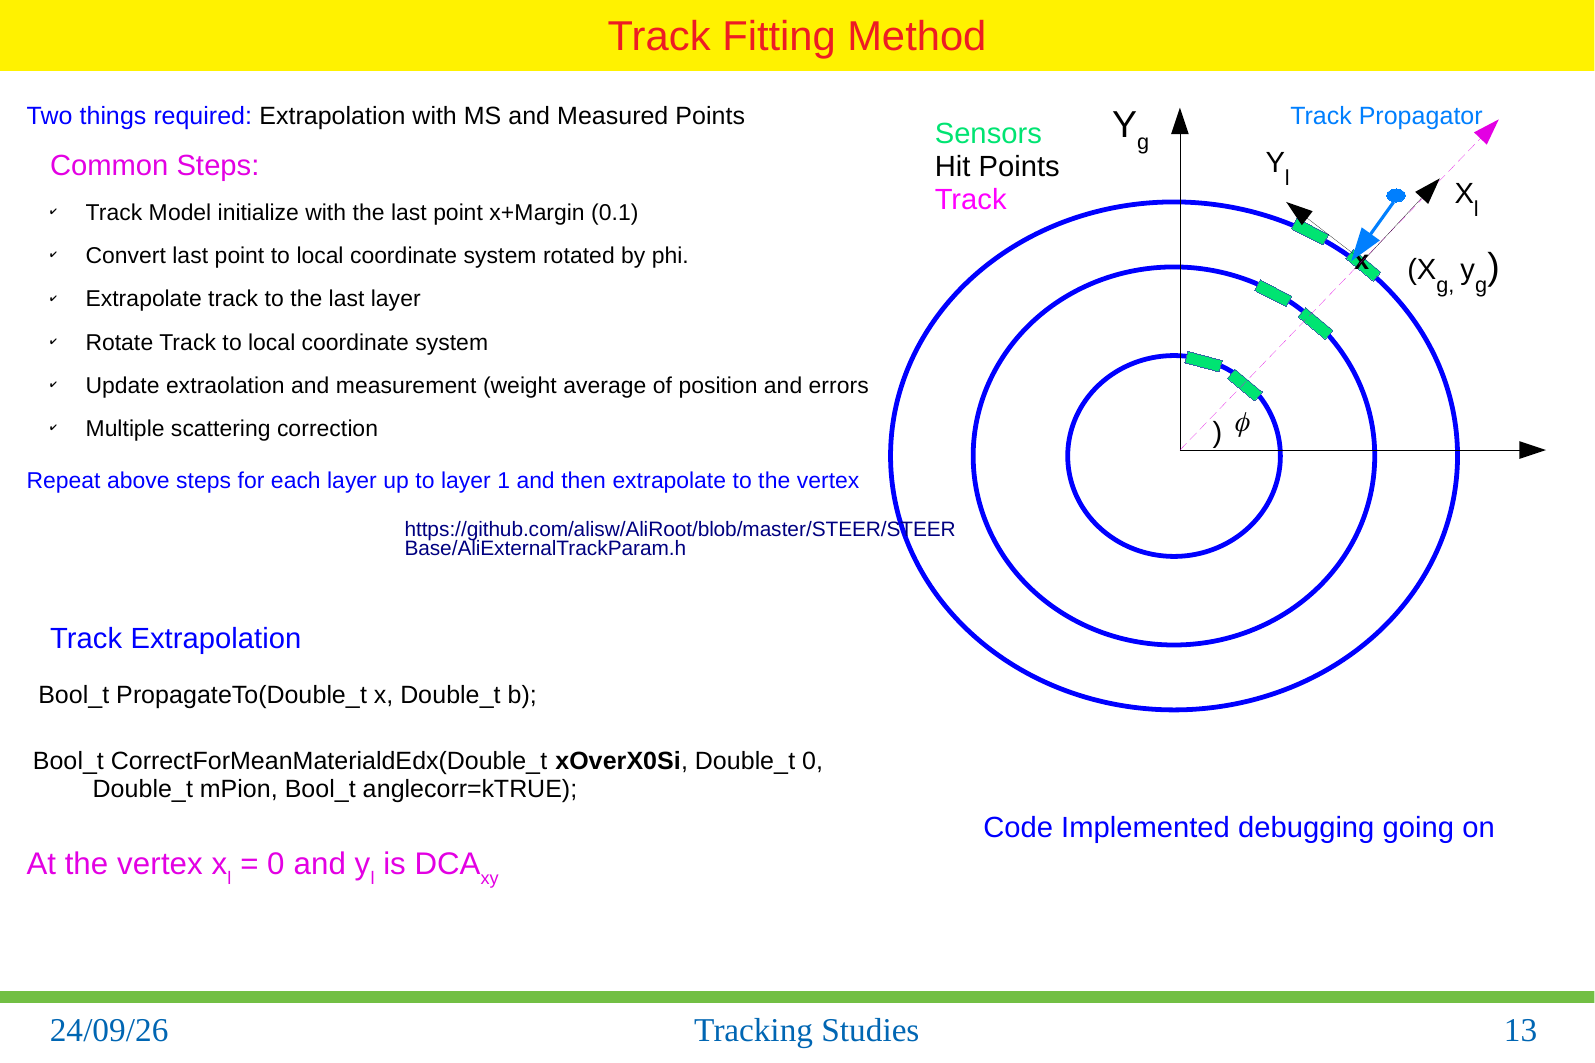

# Track Fitting Method
Two things required: Extrapolation with MS and Measured Points
Track Propagator
Yg
Sensors
Hit Points
Track
Yl
Common Steps:
Track Model initialize with the last point x+Margin (0.1)
Convert last point to local coordinate system rotated by phi.
Extrapolate track to the last layer
Rotate Track to local coordinate system
Update extraolation and measurement (weight average of position and errors
Multiple scattering correction
Xl
x
(Xg, yg)
)
Repeat above steps for each layer up to layer 1 and then extrapolate to the vertex
https://github.com/alisw/AliRoot/blob/master/STEER/STEERBase/AliExternalTrackParam.h
Track Extrapolation
Bool_t PropagateTo(Double_t x, Double_t b);
 Bool_t CorrectForMeanMaterialdEdx(Double_t xOverX0Si, Double_t 0,
	Double_t mPion, Bool_t anglecorr=kTRUE);
Code Implemented debugging going on
At the vertex xl = 0 and yl is DCAxy
 Tracking Studies
13